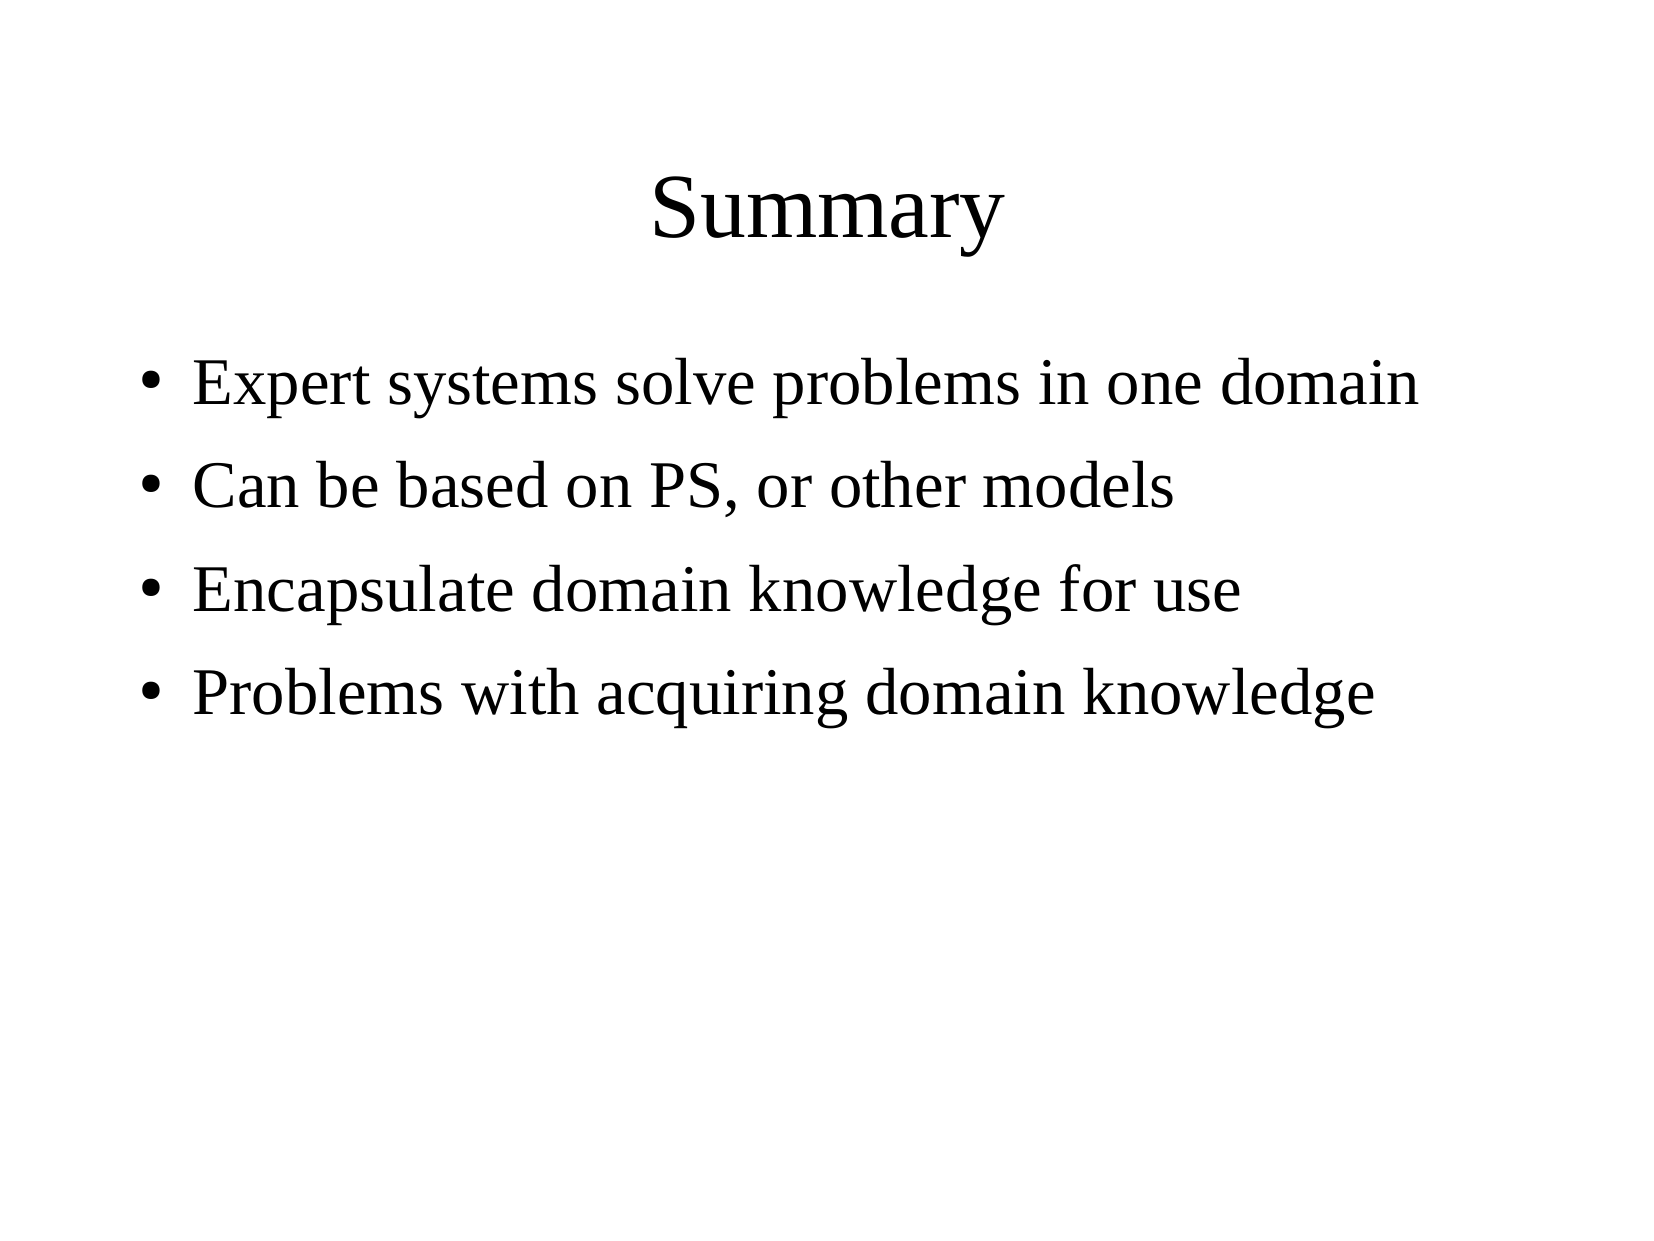

# Summary
Expert systems solve problems in one domain
Can be based on PS, or other models
Encapsulate domain knowledge for use
Problems with acquiring domain knowledge